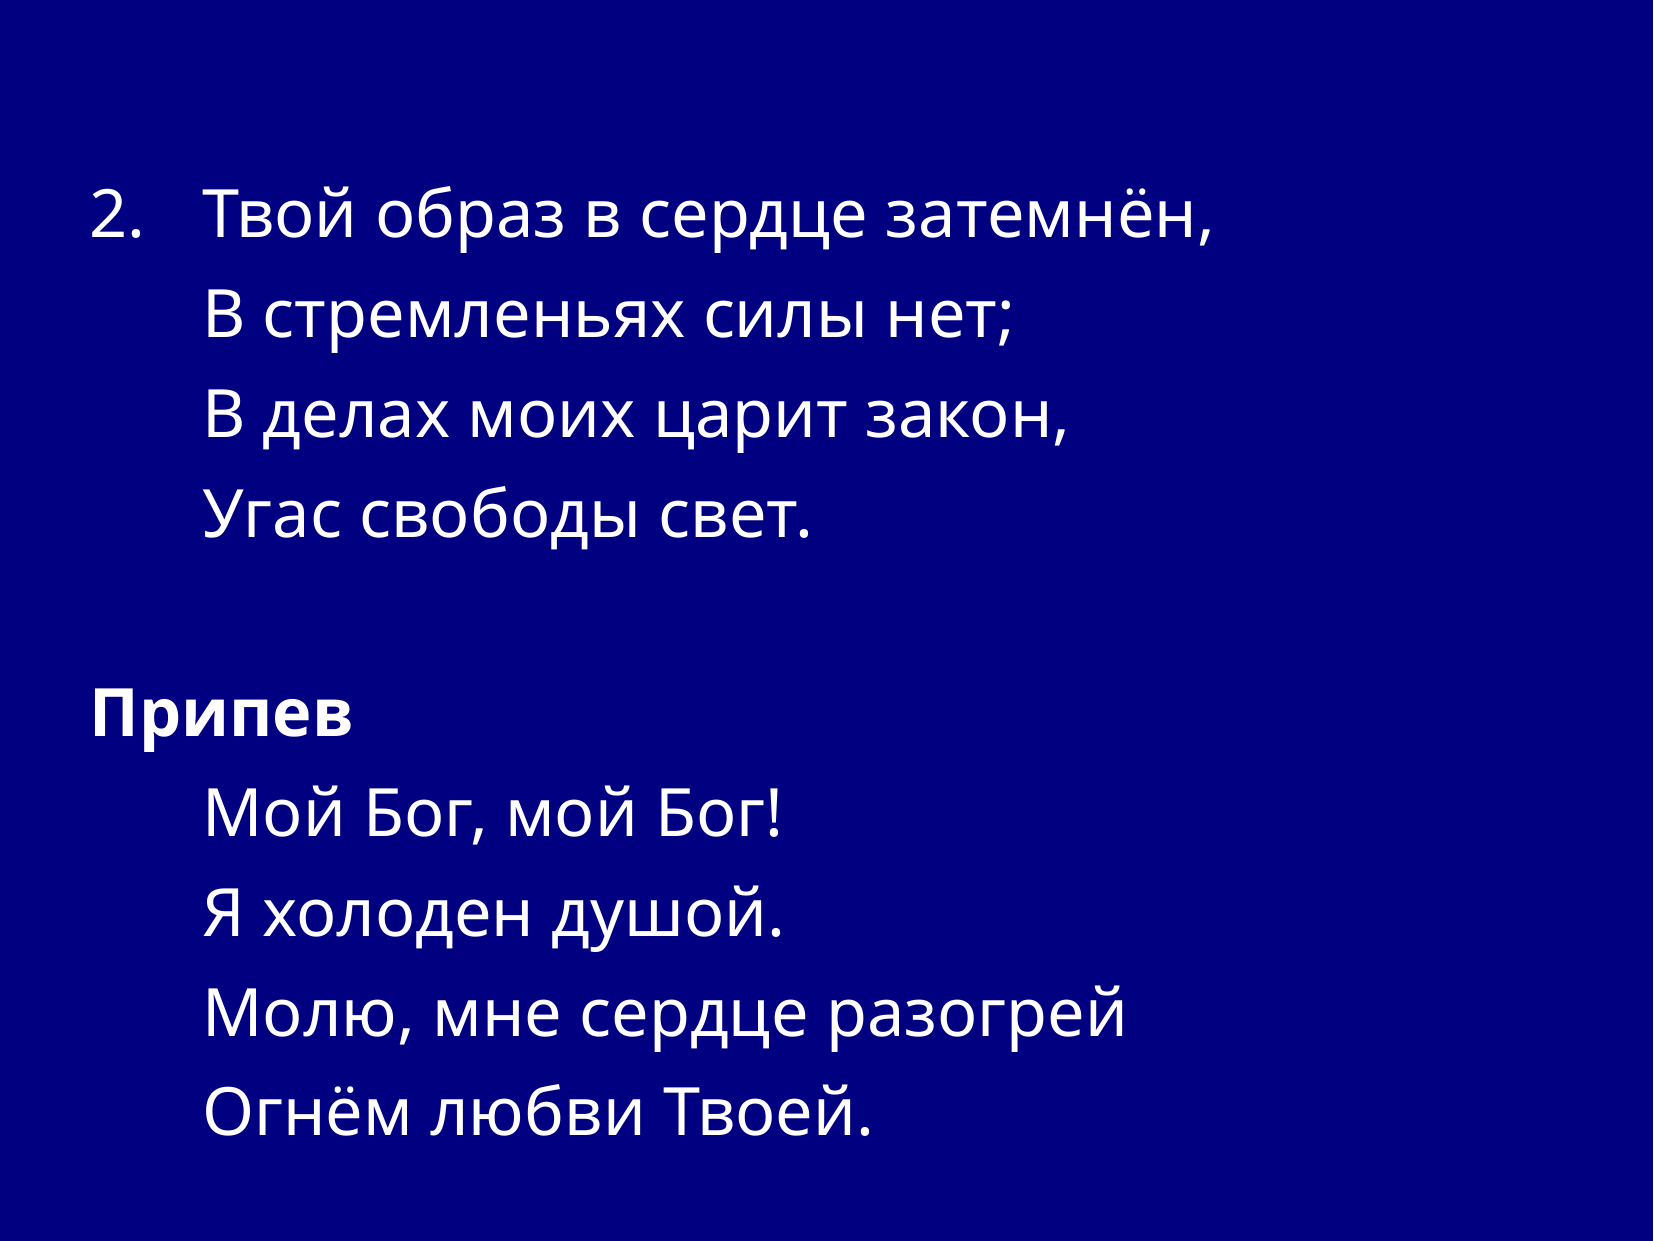

2.	Твой образ в сердце затемнён,
	В стремленьях силы нет;
	В делах моих царит закон,
	Угас свободы свет.
Припев
	Мой Бог, мой Бог!
	Я холоден душой.
	Молю, мне сердце разогрей
	Огнём любви Твоей.